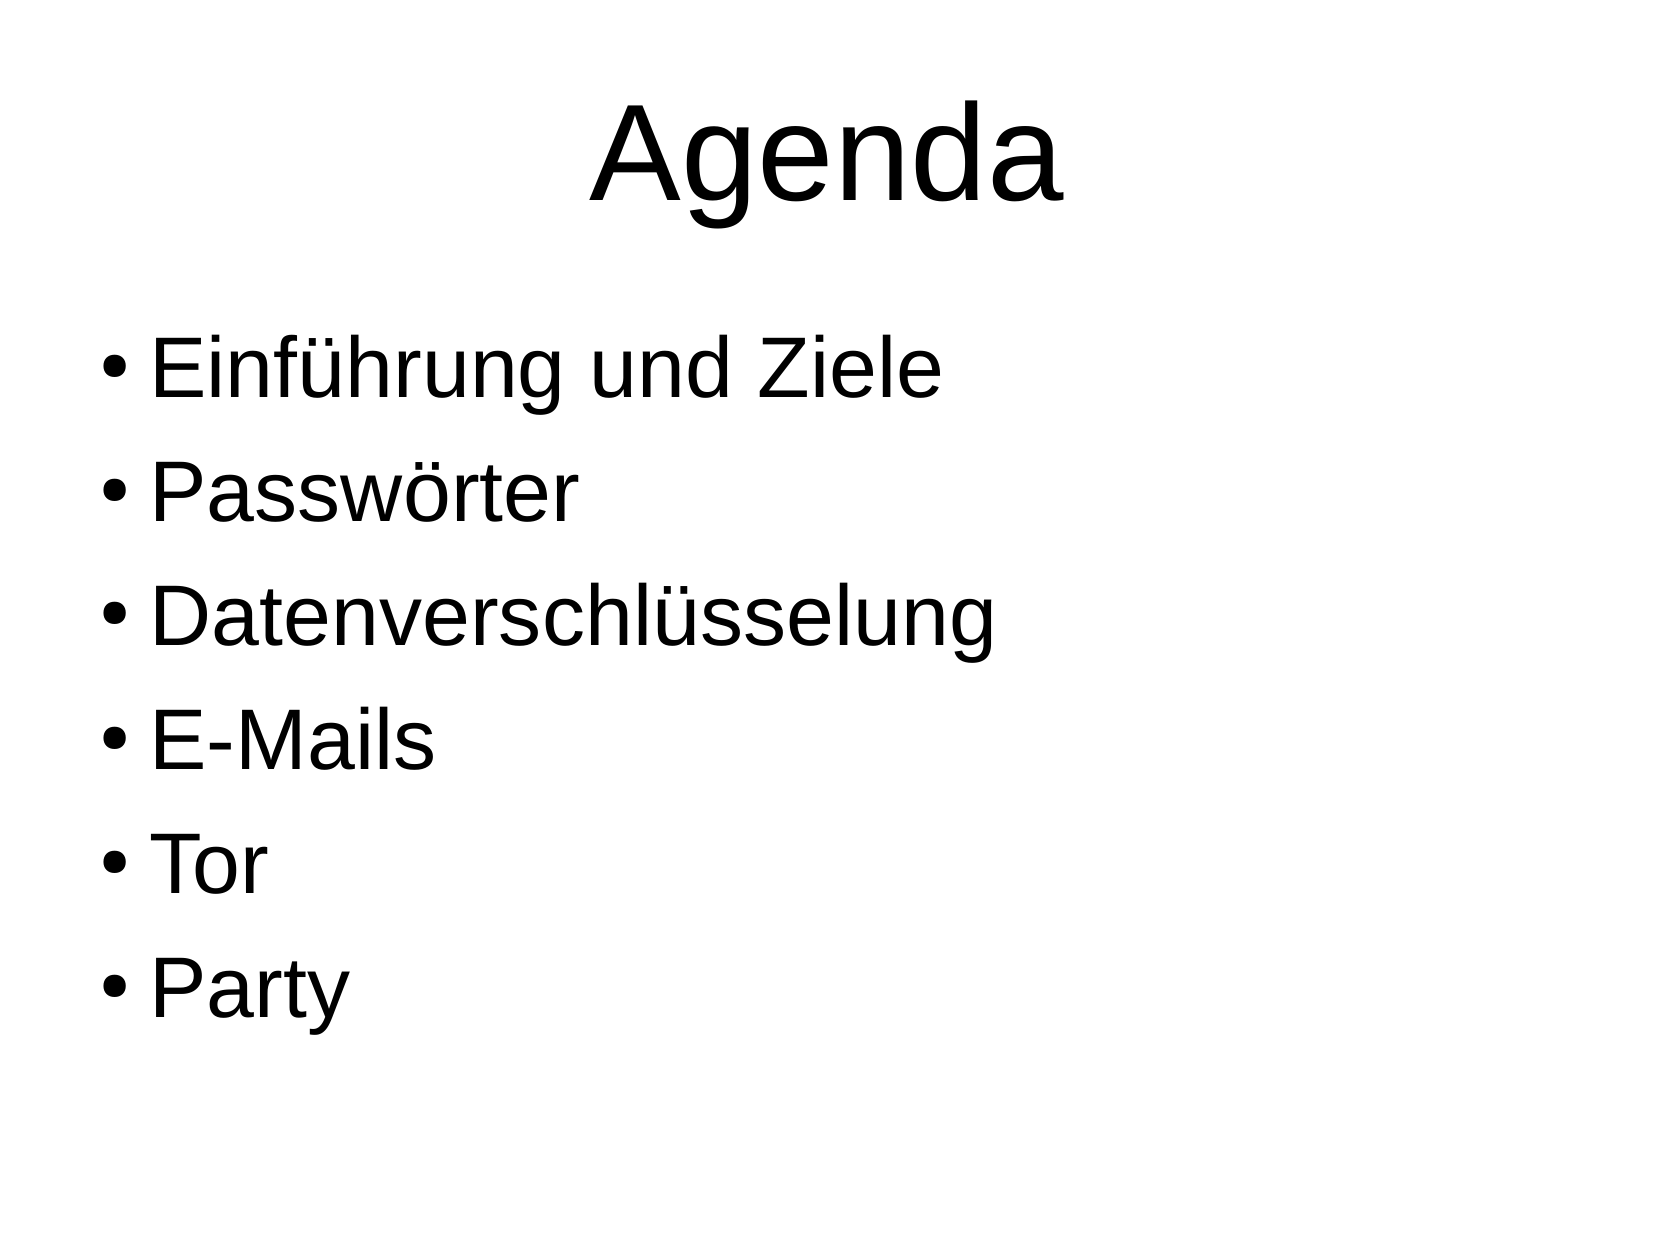

# Agenda
Einführung und Ziele
Passwörter
Datenverschlüsselung
E-Mails
Tor
Party